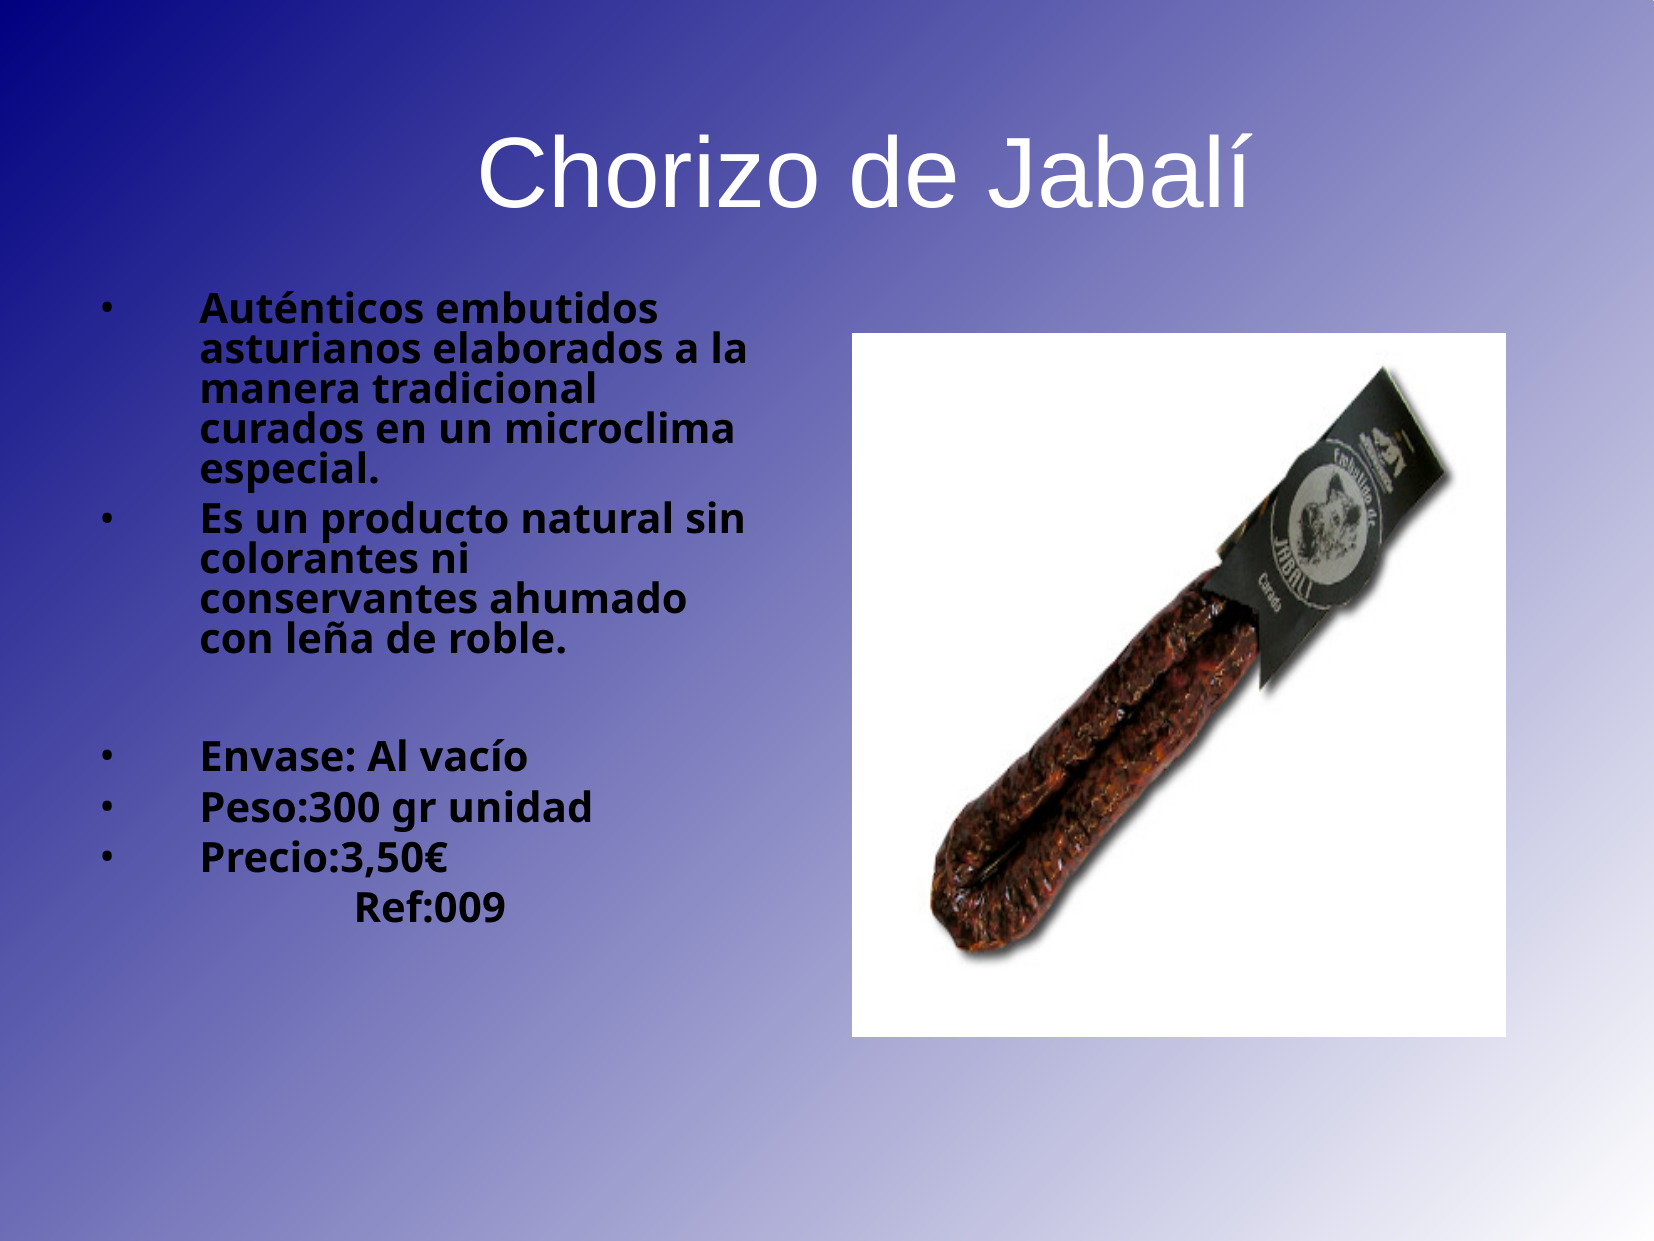

# Chorizo de Jabalí
Auténticos embutidos asturianos elaborados a la manera tradicional curados en un microclima especial.
Es un producto natural sin colorantes ni conservantes ahumado con leña de roble.
Envase: Al vacío
Peso:300 gr unidad
Precio:3,50€
Ref:009